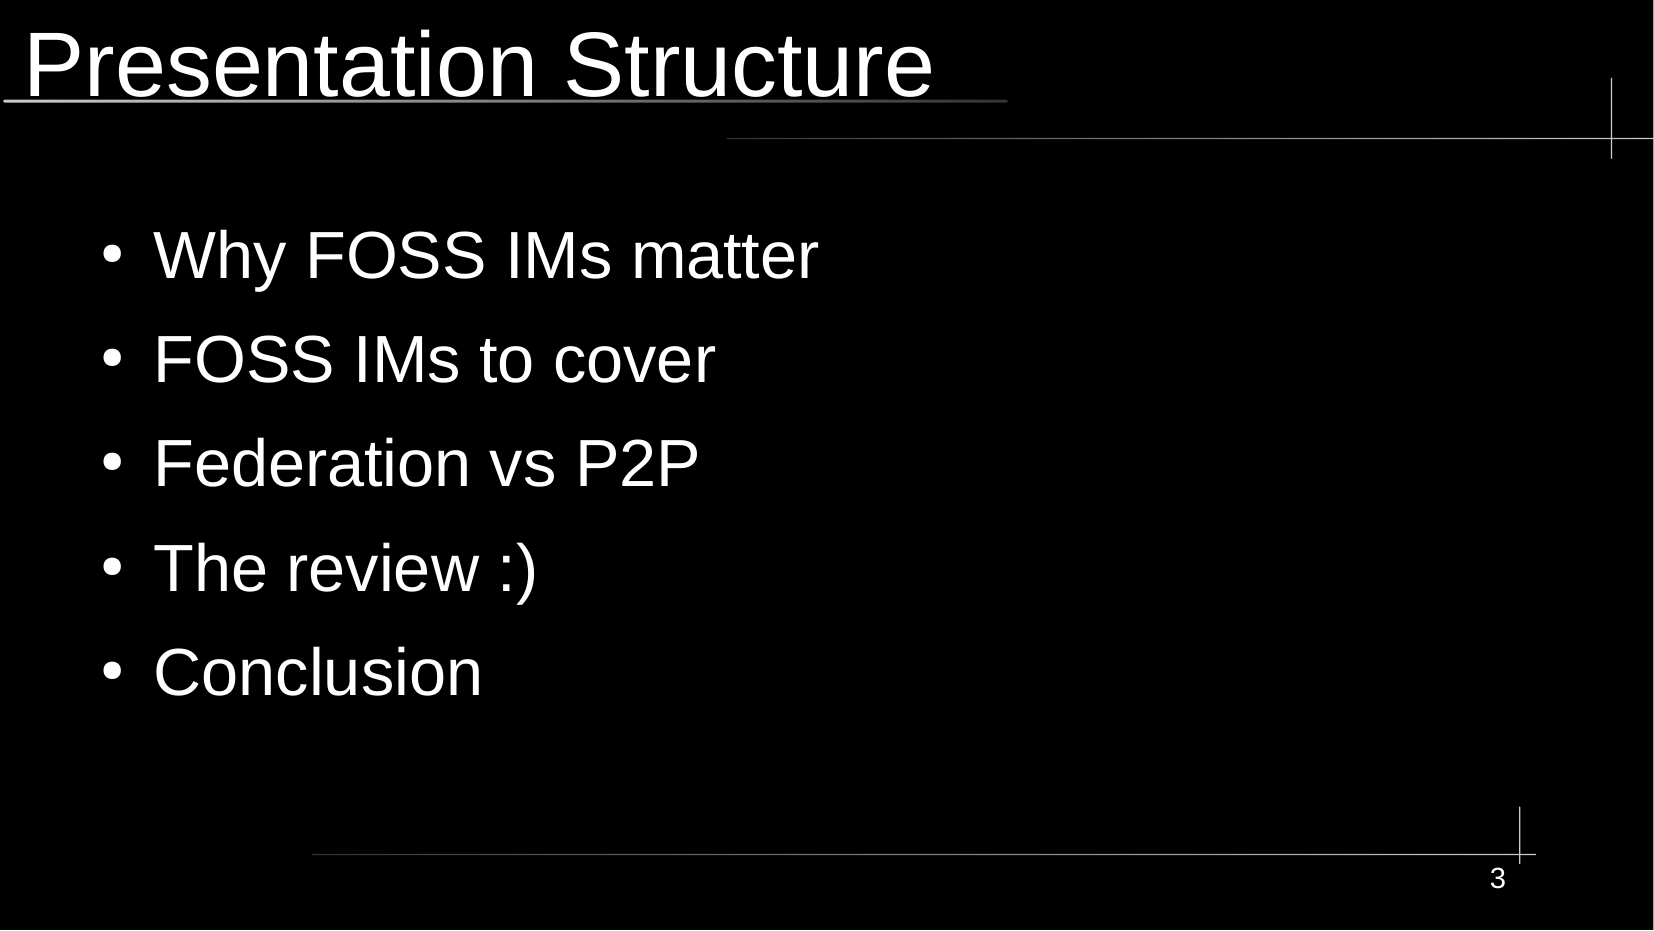

# Presentation Structure
Why FOSS IMs matter
FOSS IMs to cover
Federation vs P2P
The review :)
Conclusion
3